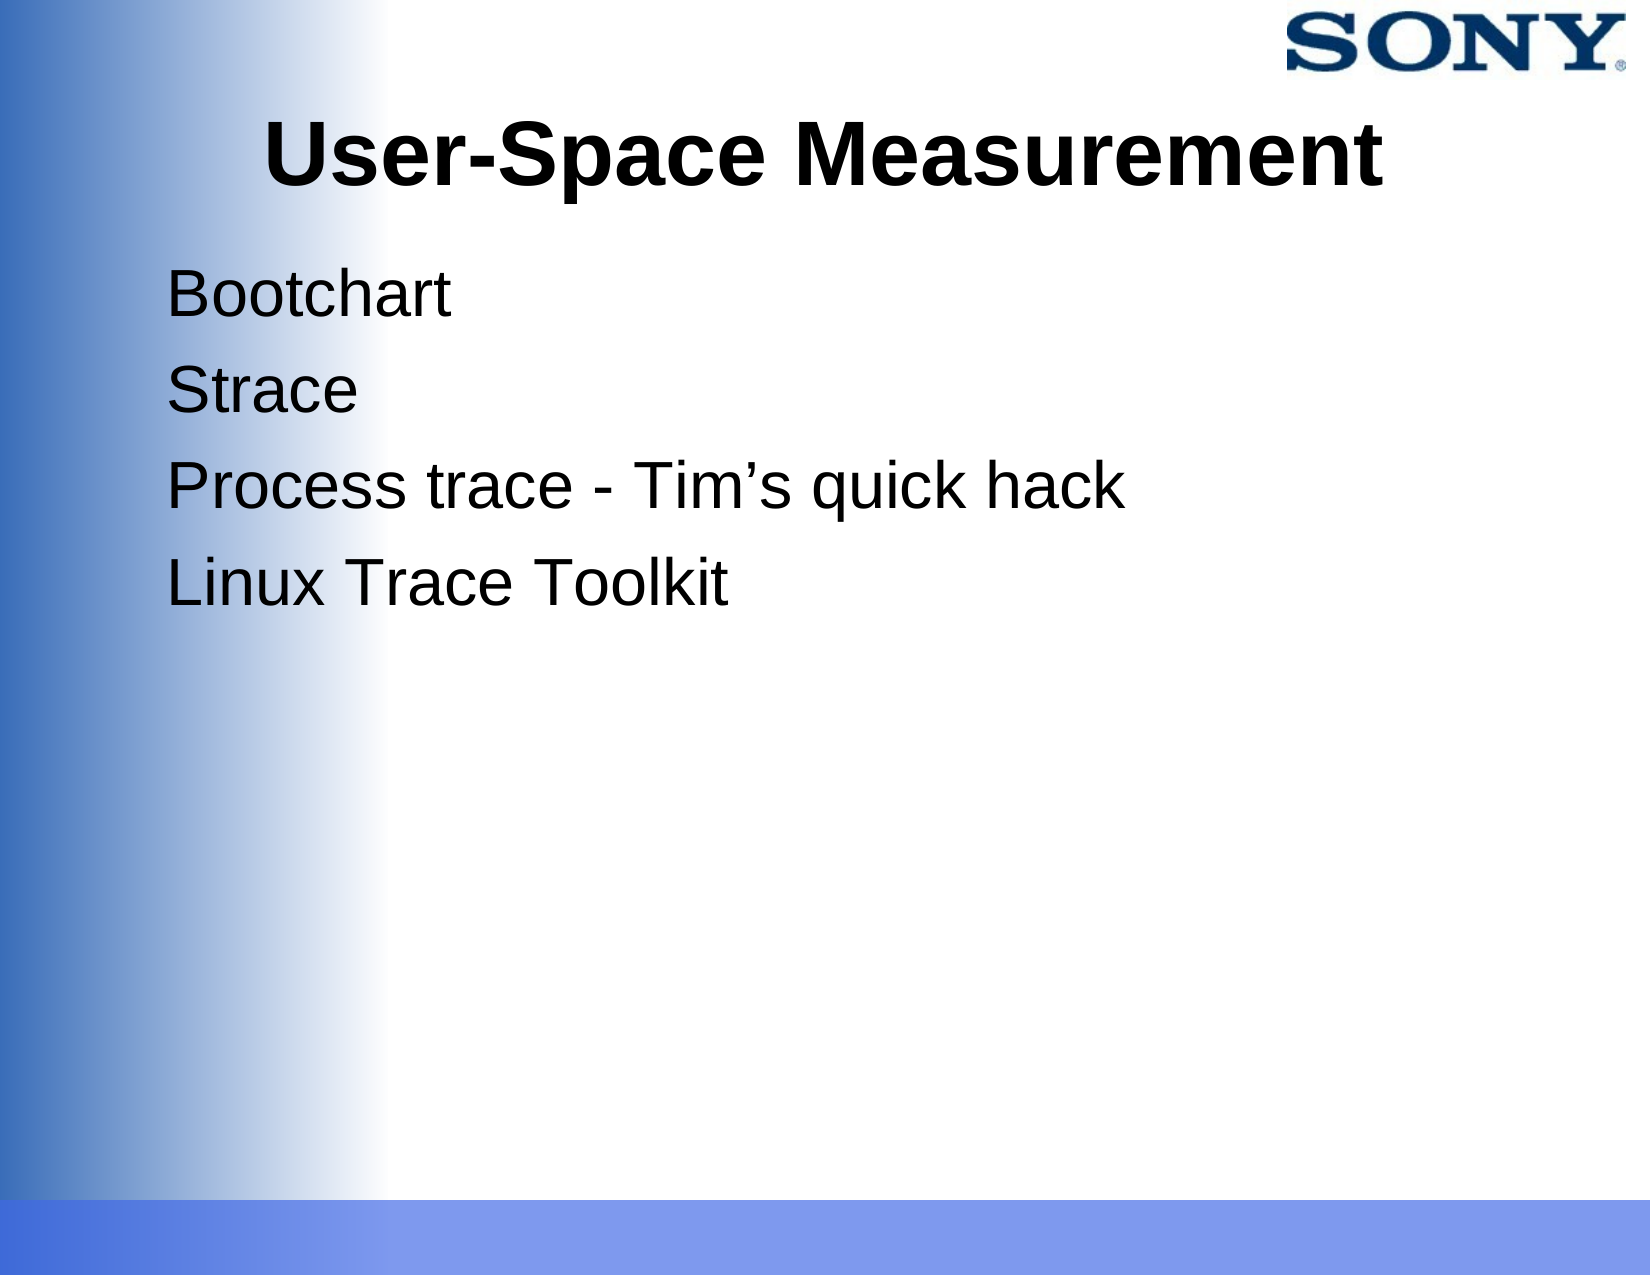

# User-Space Measurement
Bootchart
Strace
Process trace - Tim’s quick hack
Linux Trace Toolkit